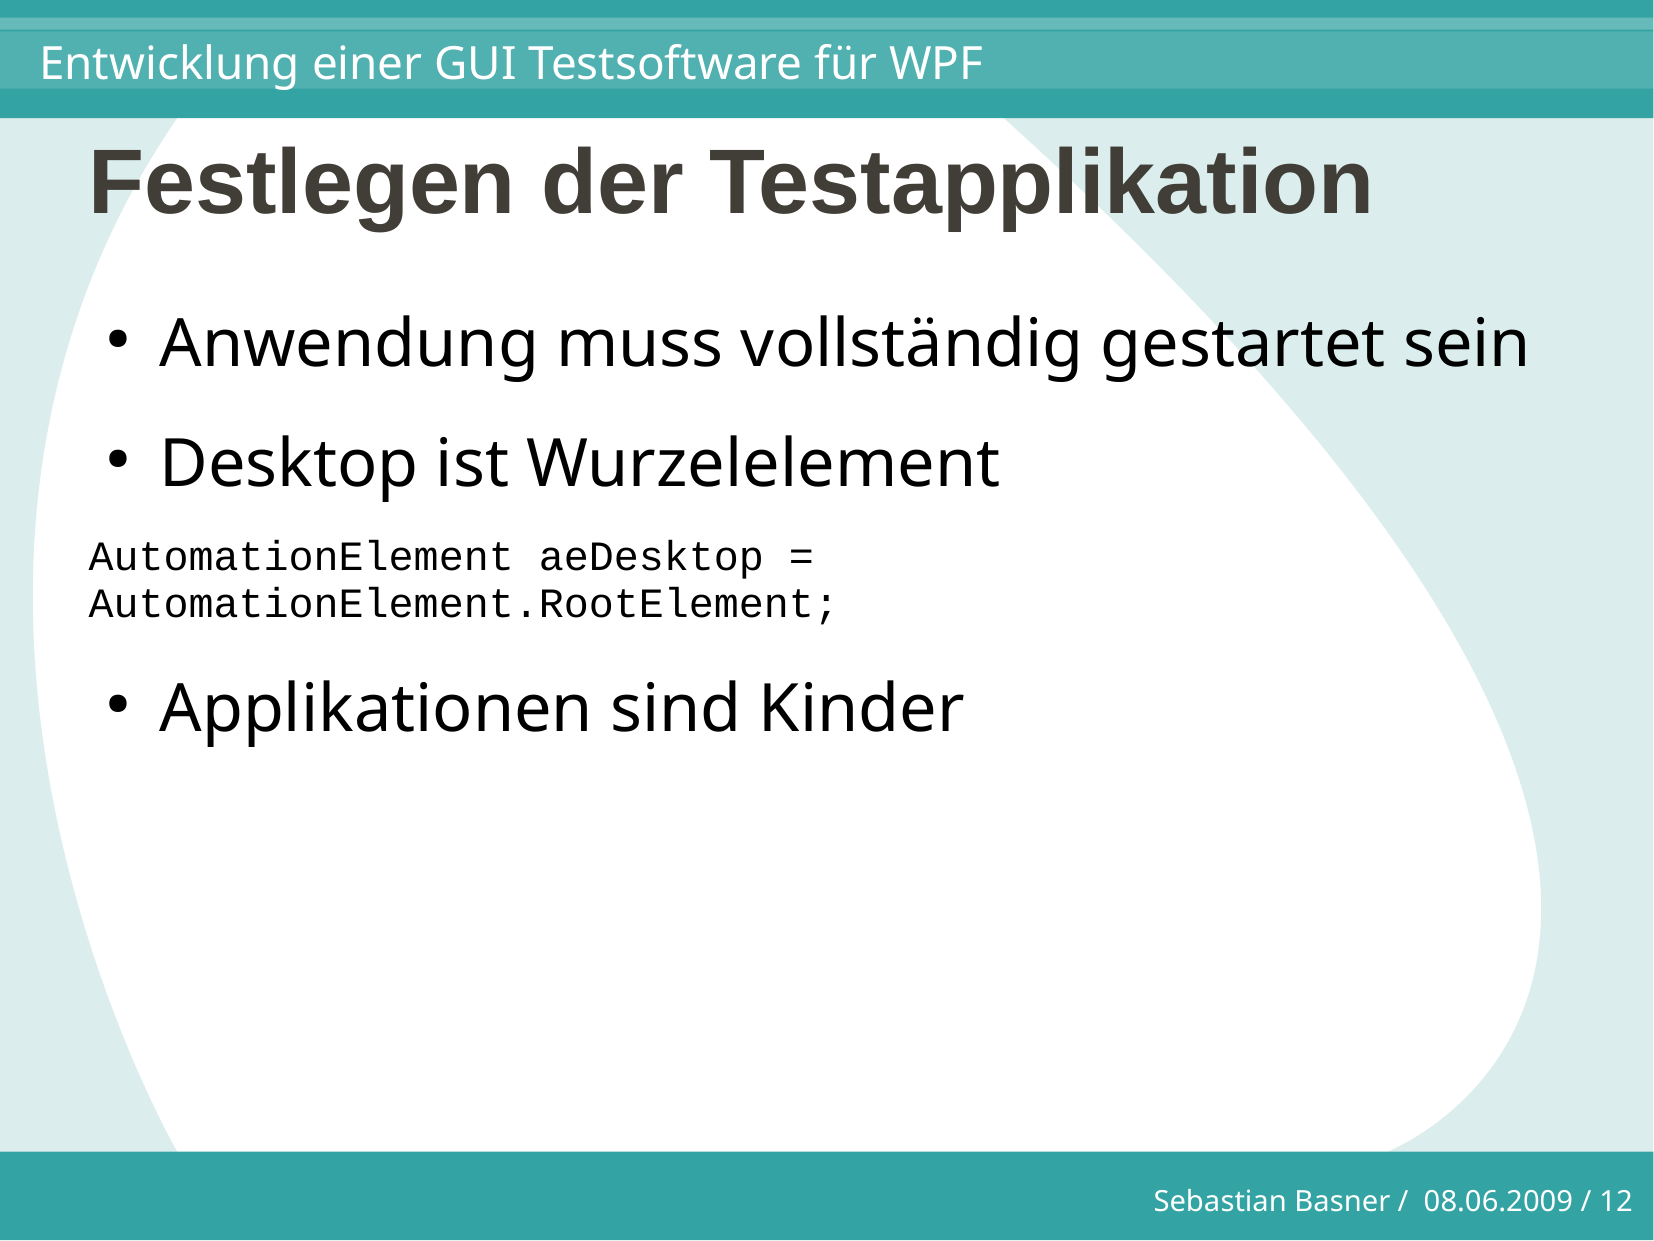

# Festlegen der Testapplikation
Anwendung muss vollständig gestartet sein
Desktop ist Wurzelelement
AutomationElement aeDesktop = AutomationElement.RootElement;
Applikationen sind Kinder